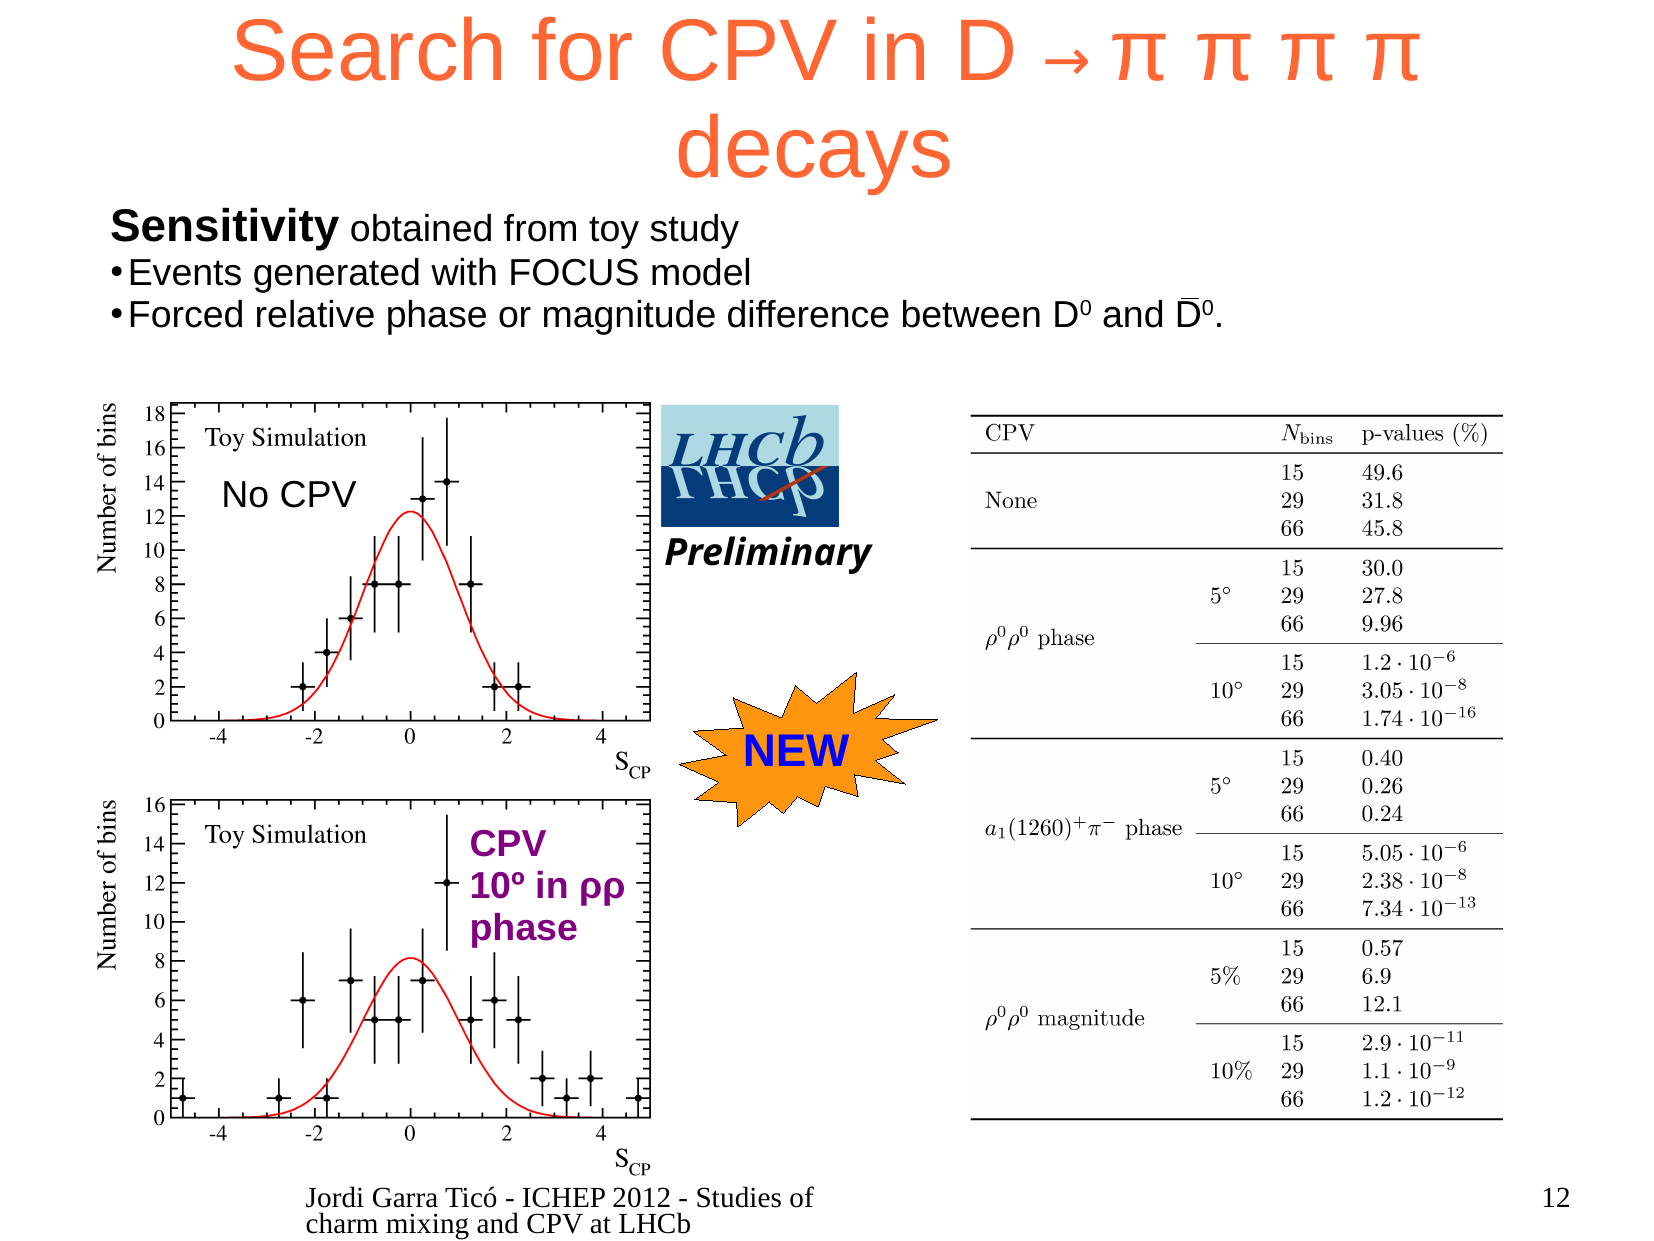

# Search for CPV in D → π π π π decays
Sensitivity obtained from toy study
Events generated with FOCUS model
Forced relative phase or magnitude difference between D0 and D0.
Preliminary
No CPV
NEW
CPV
10º in ρρ
phase
Jordi Garra Ticó - ICHEP 2012 - Studies of charm mixing and CPV at LHCb
12